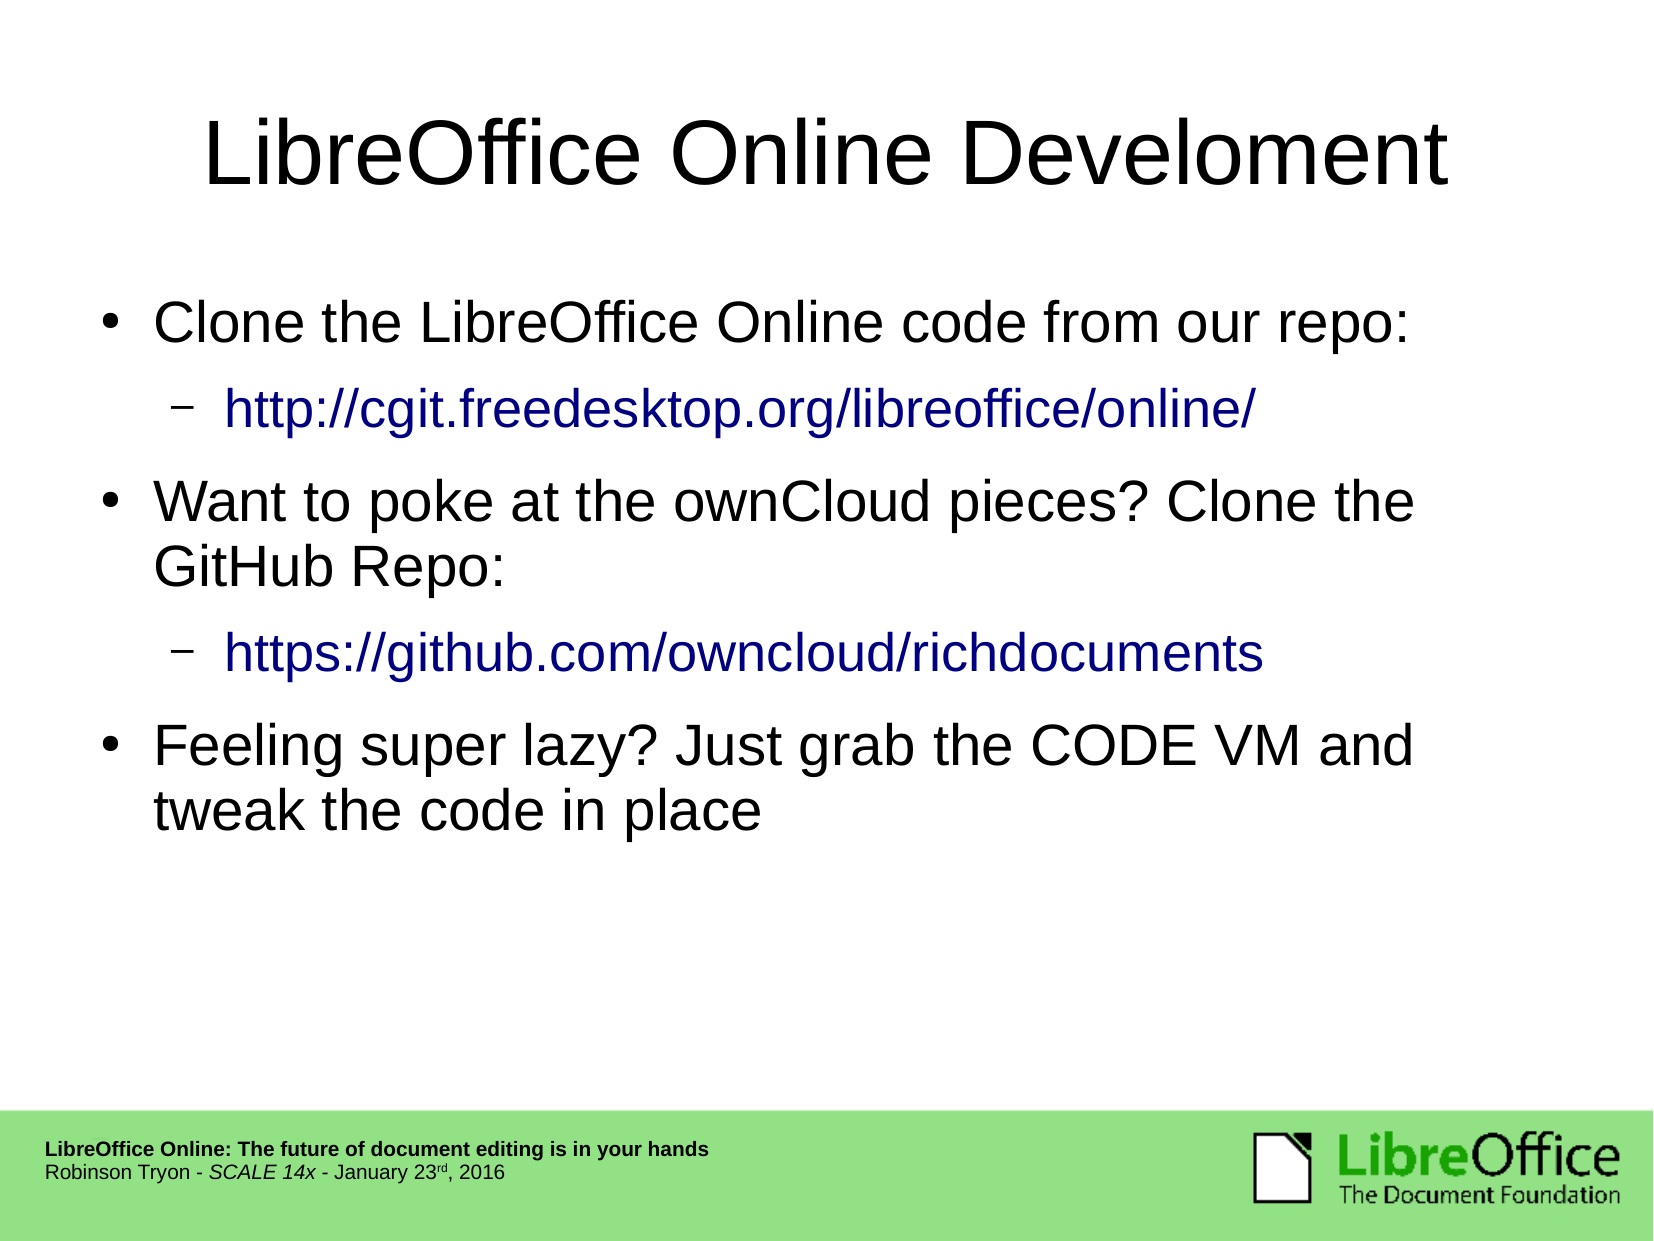

# LibreOffice Online Develoment
Clone the LibreOffice Online code from our repo:
http://cgit.freedesktop.org/libreoffice/online/
Want to poke at the ownCloud pieces? Clone the GitHub Repo:
https://github.com/owncloud/richdocuments
Feeling super lazy? Just grab the CODE VM and tweak the code in place